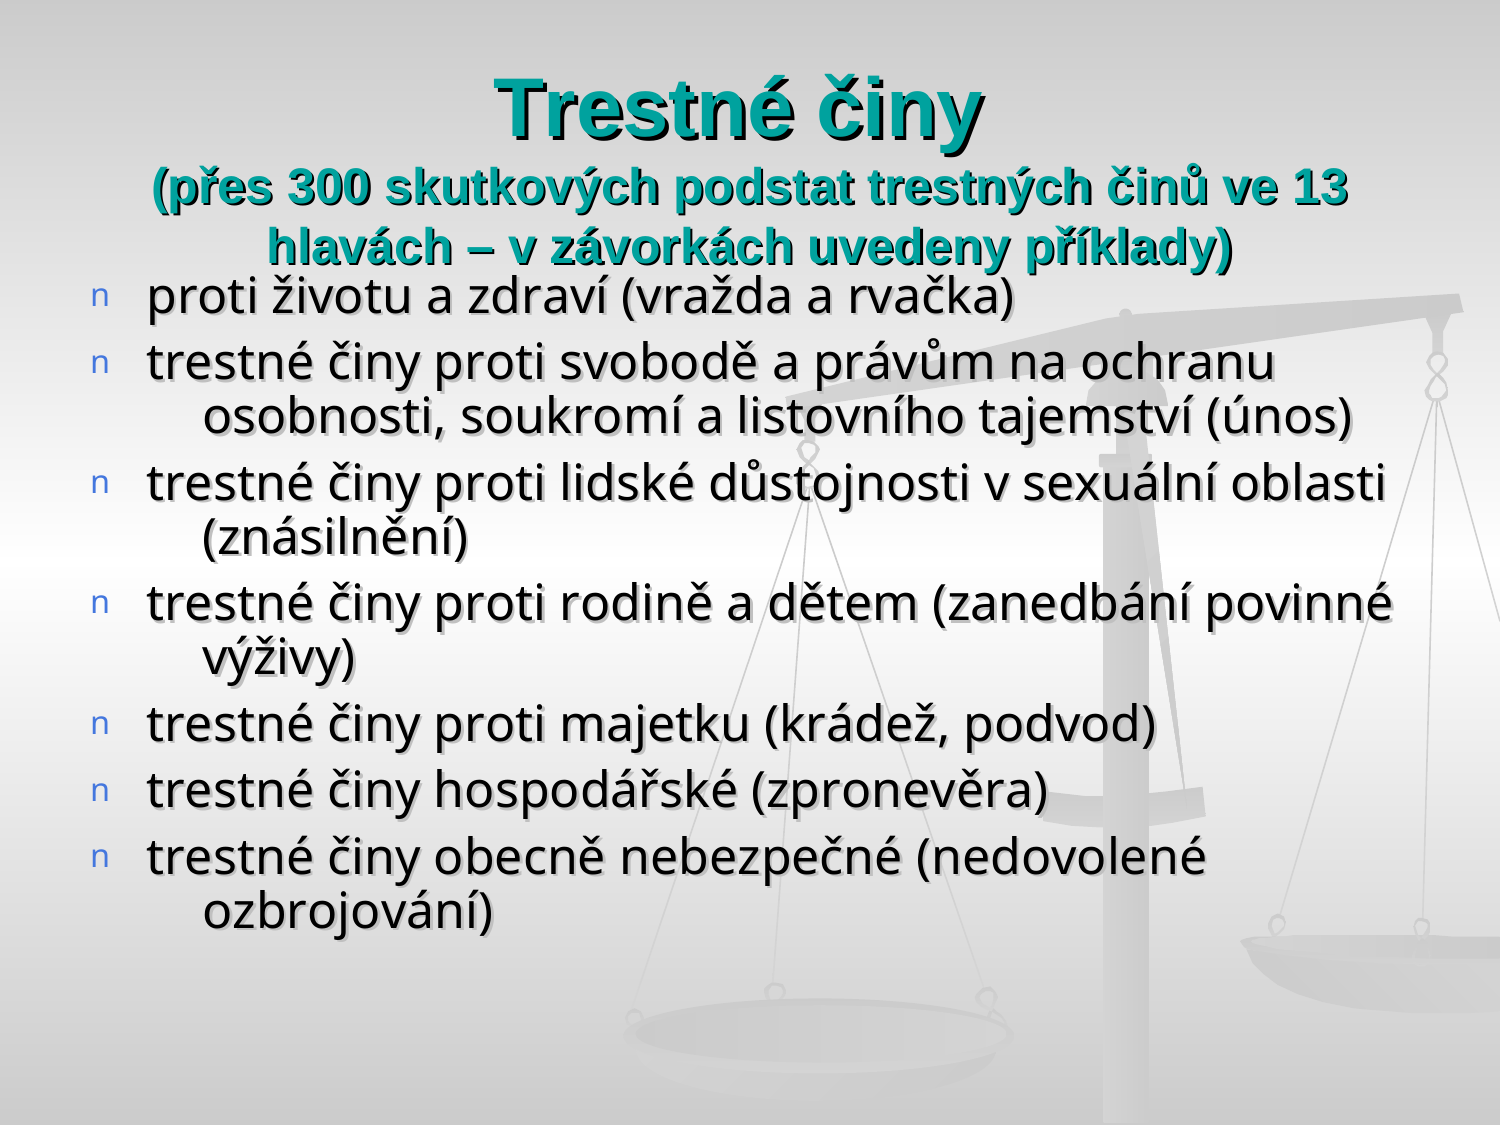

# Trestné činy (přes 300 skutkových podstat trestných činů ve 13 hlavách – v závorkách uvedeny příklady)
proti životu a zdraví (vražda a rvačka)
trestné činy proti svobodě a právům na ochranu osobnosti, soukromí a listovního tajemství (únos)
trestné činy proti lidské důstojnosti v sexuální oblasti (znásilnění)
trestné činy proti rodině a dětem (zanedbání povinné výživy)
trestné činy proti majetku (krádež, podvod)
trestné činy hospodářské (zpronevěra)
trestné činy obecně nebezpečné (nedovolené ozbrojování)